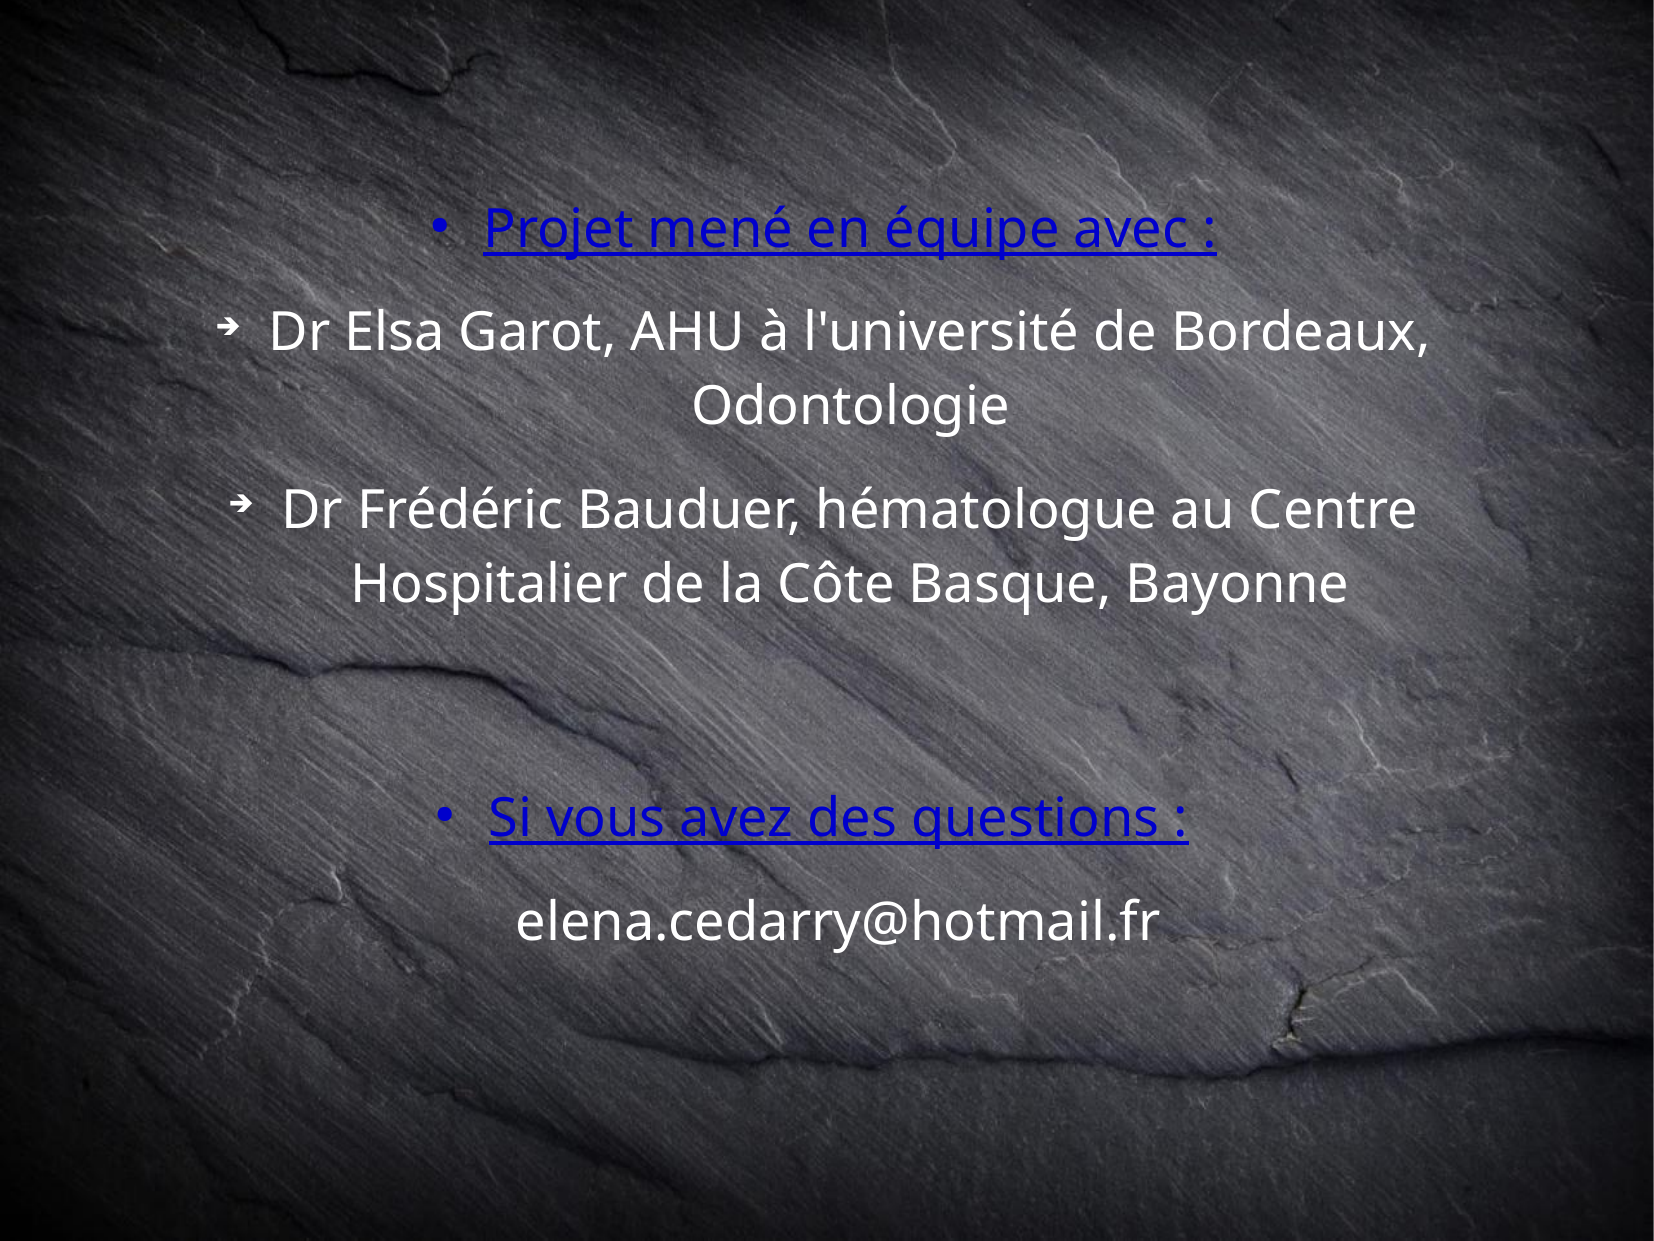

# Projet mené en équipe avec :
Dr Elsa Garot, AHU à l'université de Bordeaux, Odontologie
Dr Frédéric Bauduer, hématologue au Centre Hospitalier de la Côte Basque, Bayonne
Si vous avez des questions :
elena.cedarry@hotmail.fr